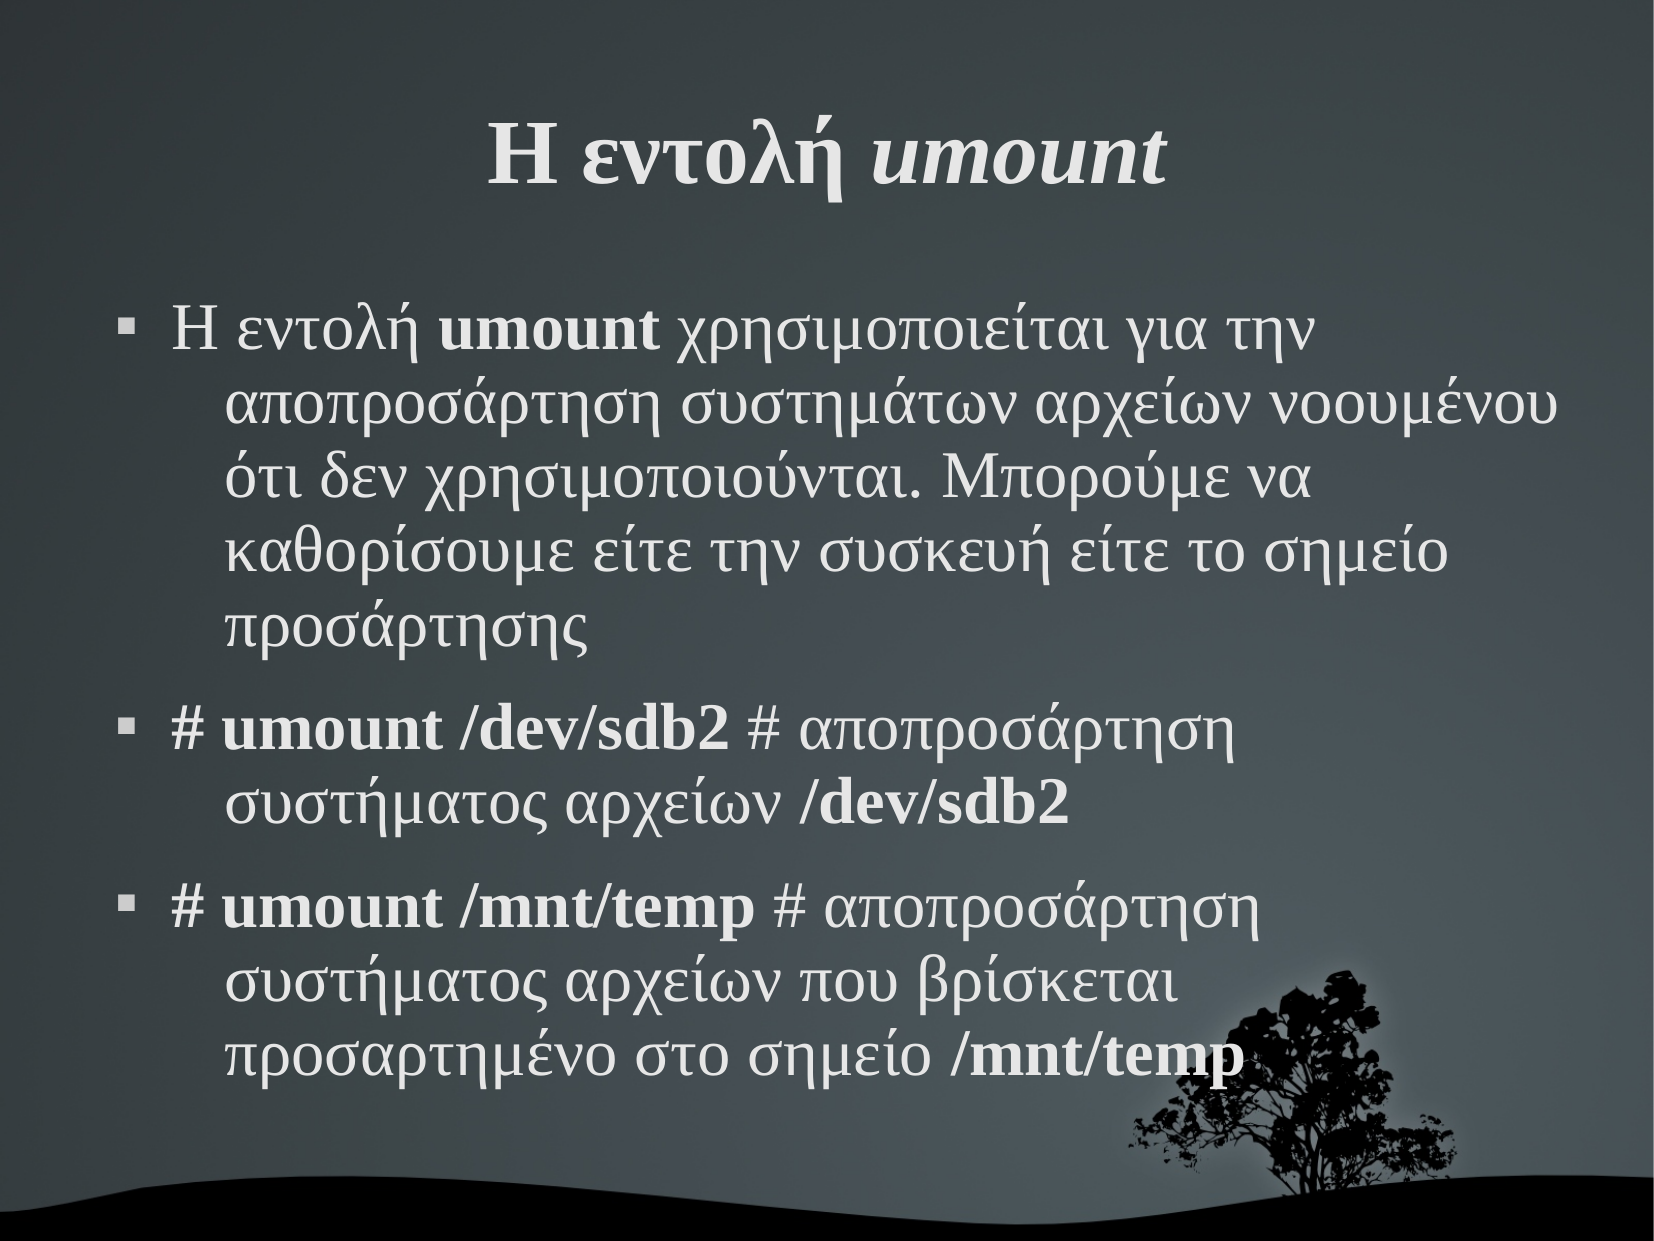

# Η εντολή umount
H εντολή umount χρησιμοποιείται για την αποπροσάρτηση συστημάτων αρχείων νοουμένου ότι δεν χρησιμοποιούνται. Μπορούμε να καθορίσουμε είτε την συσκευή είτε το σημείο προσάρτησης
# umount /dev/sdb2 # αποπροσάρτηση συστήματος αρχείων /dev/sdb2
# umount /mnt/temp # αποπροσάρτηση συστήματος αρχείων που βρίσκεται προσαρτημένο στο σημείο /mnt/temp